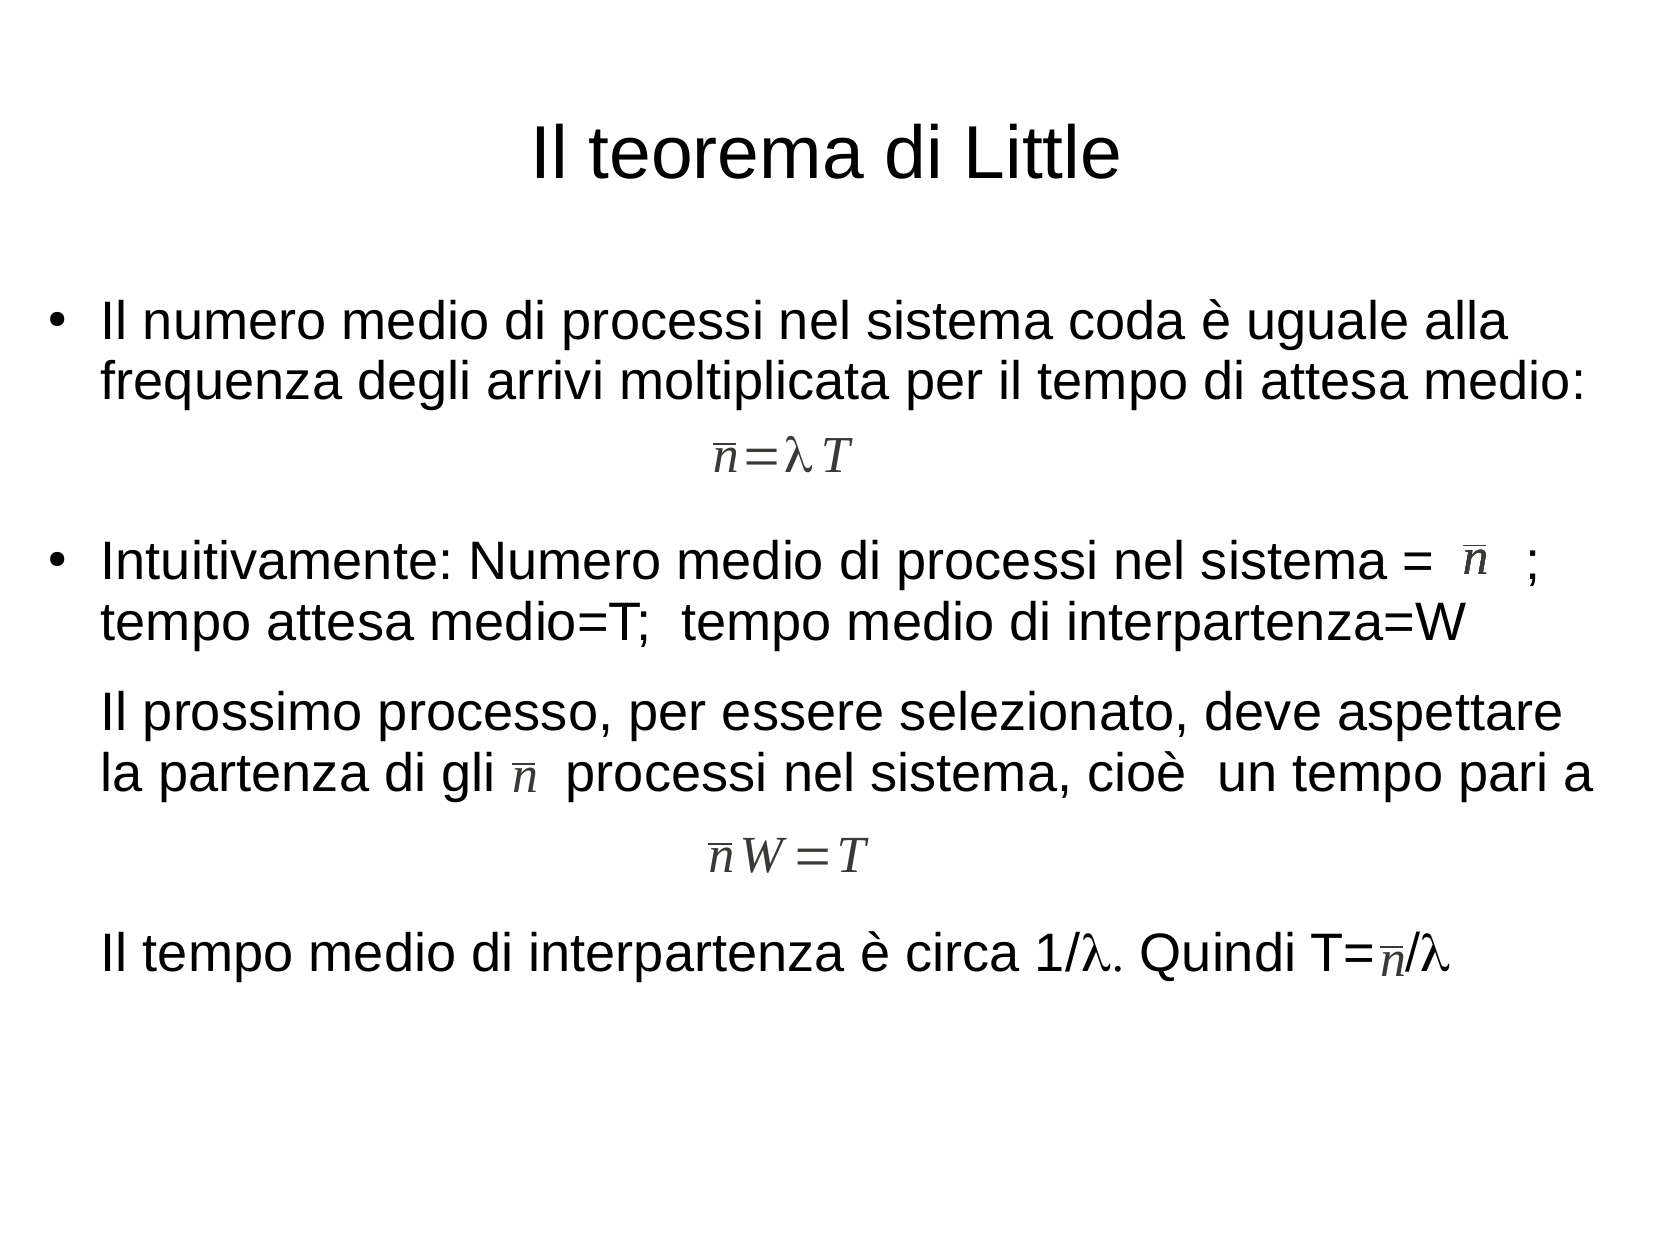

# Il teorema di Little
Il numero medio di processi nel sistema coda è uguale alla frequenza degli arrivi moltiplicata per il tempo di attesa medio:
Intuitivamente: Numero medio di processi nel sistema =		; tempo attesa medio=T; tempo medio di interpartenza=W
Il prossimo processo, per essere selezionato, deve aspettare la partenza di gli 	 processi nel sistema, cioè un tempo pari a
Il tempo medio di interpartenza è circa 1/l. Quindi T= /l